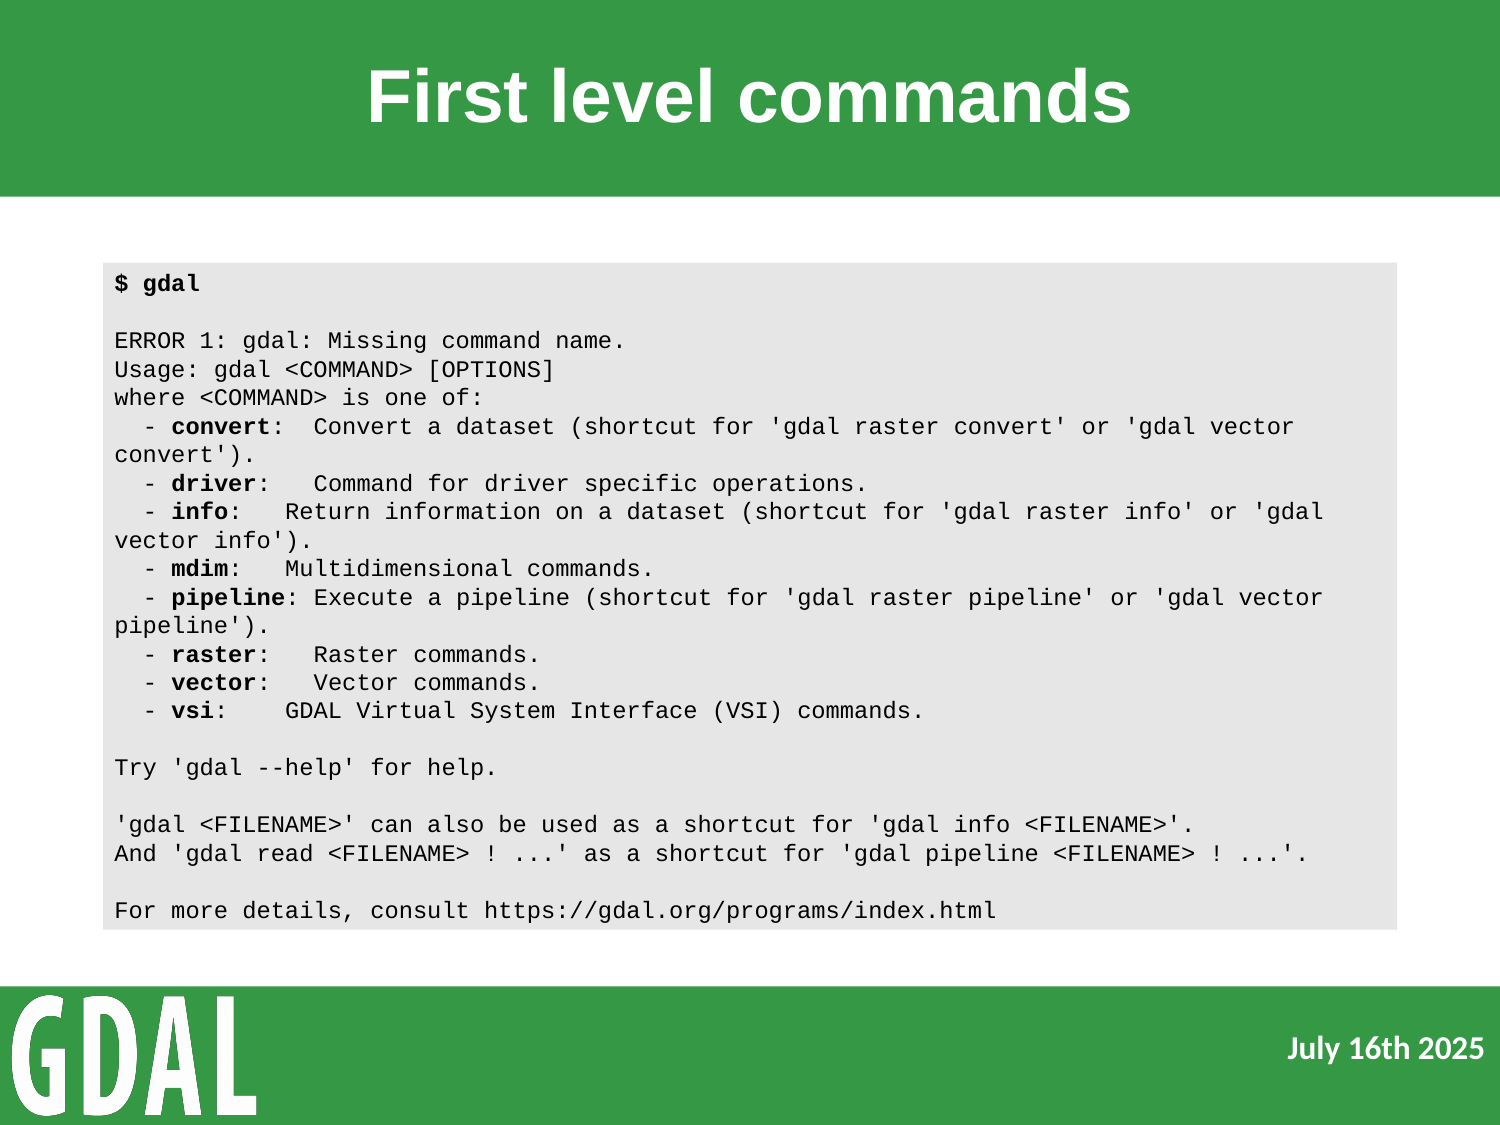

# First level commands
$ gdal
ERROR 1: gdal: Missing command name.
Usage: gdal <COMMAND> [OPTIONS]
where <COMMAND> is one of:
 - convert: Convert a dataset (shortcut for 'gdal raster convert' or 'gdal vector convert').
 - driver: Command for driver specific operations.
 - info: 	Return information on a dataset (shortcut for 'gdal raster info' or 'gdal vector info').
 - mdim: 	Multidimensional commands.
 - pipeline: Execute a pipeline (shortcut for 'gdal raster pipeline' or 'gdal vector pipeline').
 - raster: Raster commands.
 - vector: Vector commands.
 - vsi: 	GDAL Virtual System Interface (VSI) commands.
Try 'gdal --help' for help.
'gdal <FILENAME>' can also be used as a shortcut for 'gdal info <FILENAME>'.
And 'gdal read <FILENAME> ! ...' as a shortcut for 'gdal pipeline <FILENAME> ! ...'.
For more details, consult https://gdal.org/programs/index.html